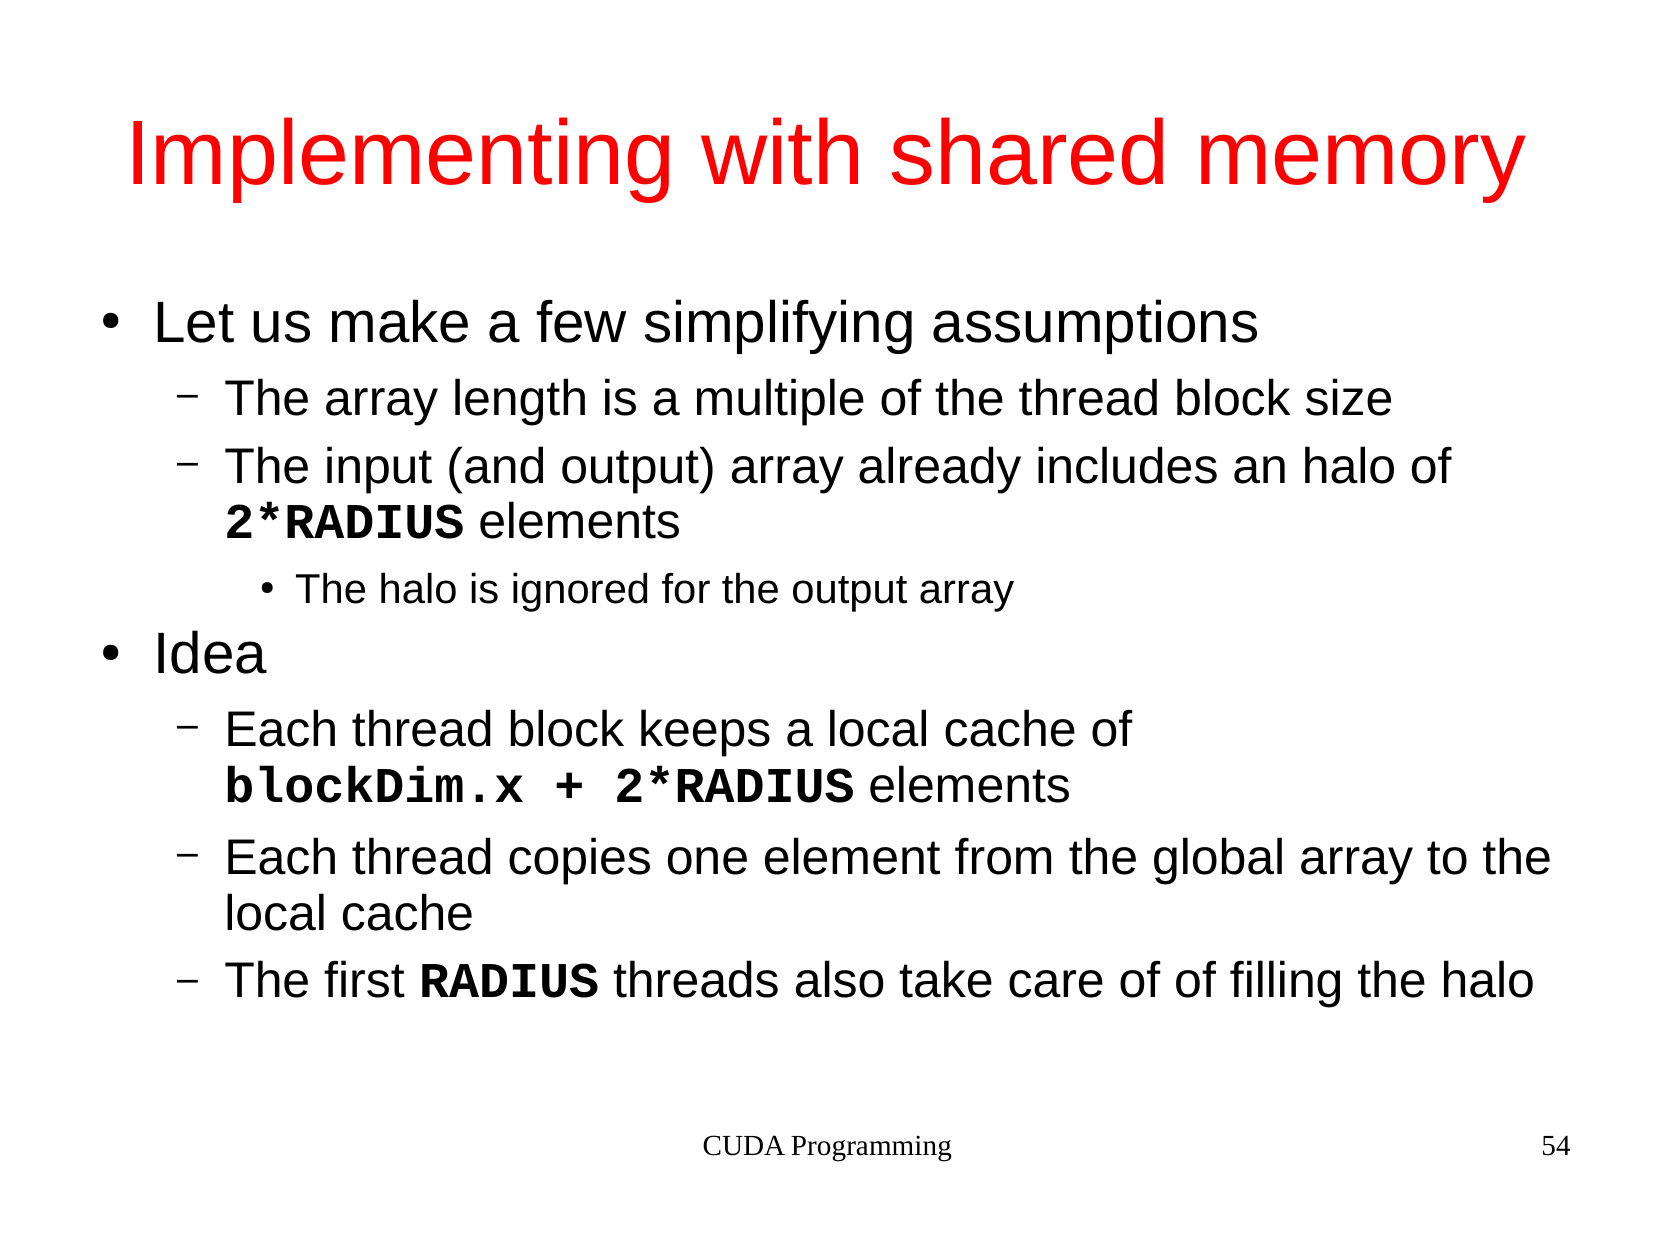

# Implementing with shared memory
Let us make a few simplifying assumptions
The array length is a multiple of the thread block size
The input (and output) array already includes an halo of 2*RADIUS elements
The halo is ignored for the output array
Idea
Each thread block keeps a local cache of
blockDim.x + 2*RADIUS elements
Each thread copies one element from the global array to the local cache
The first RADIUS threads also take care of of filling the halo
CUDA Programming
54